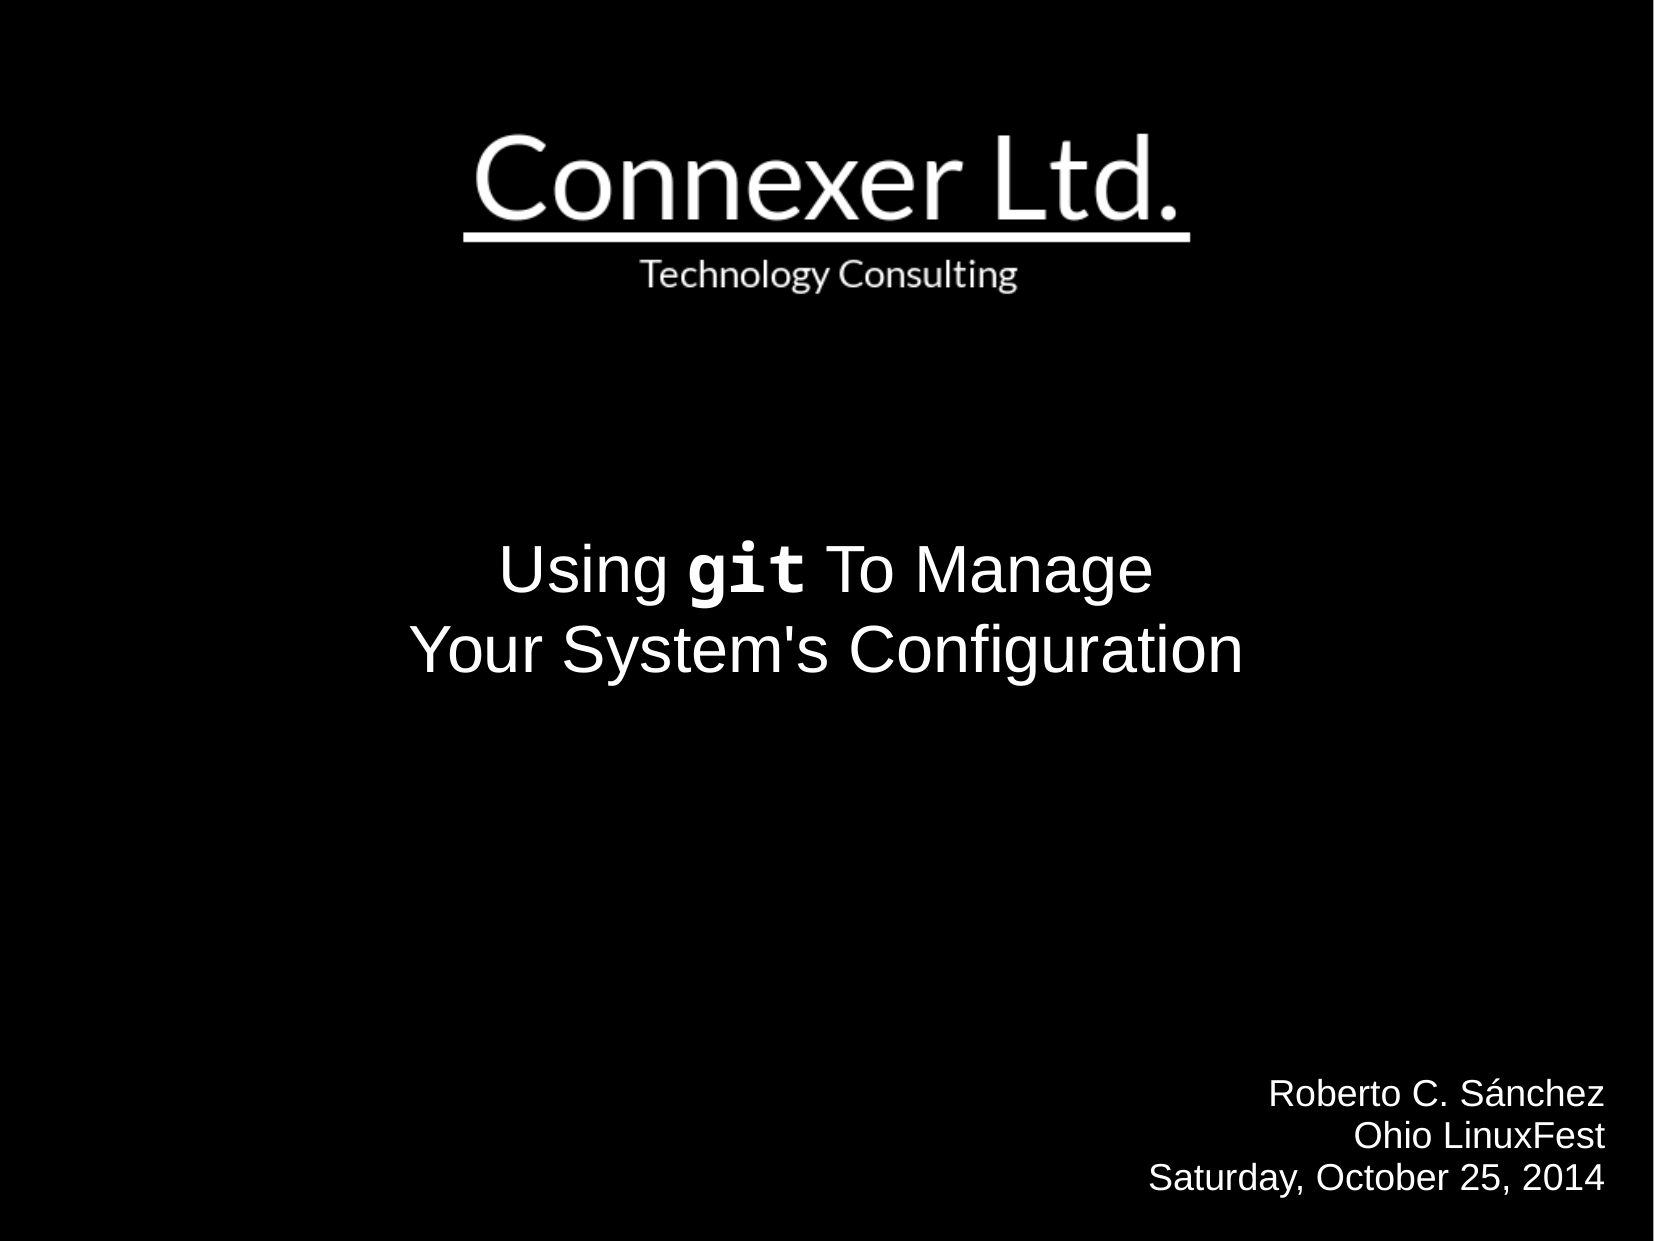

# Using git To Manage
Your System's Configuration
Roberto C. Sánchez
Ohio LinuxFest
Saturday, October 25, 2014